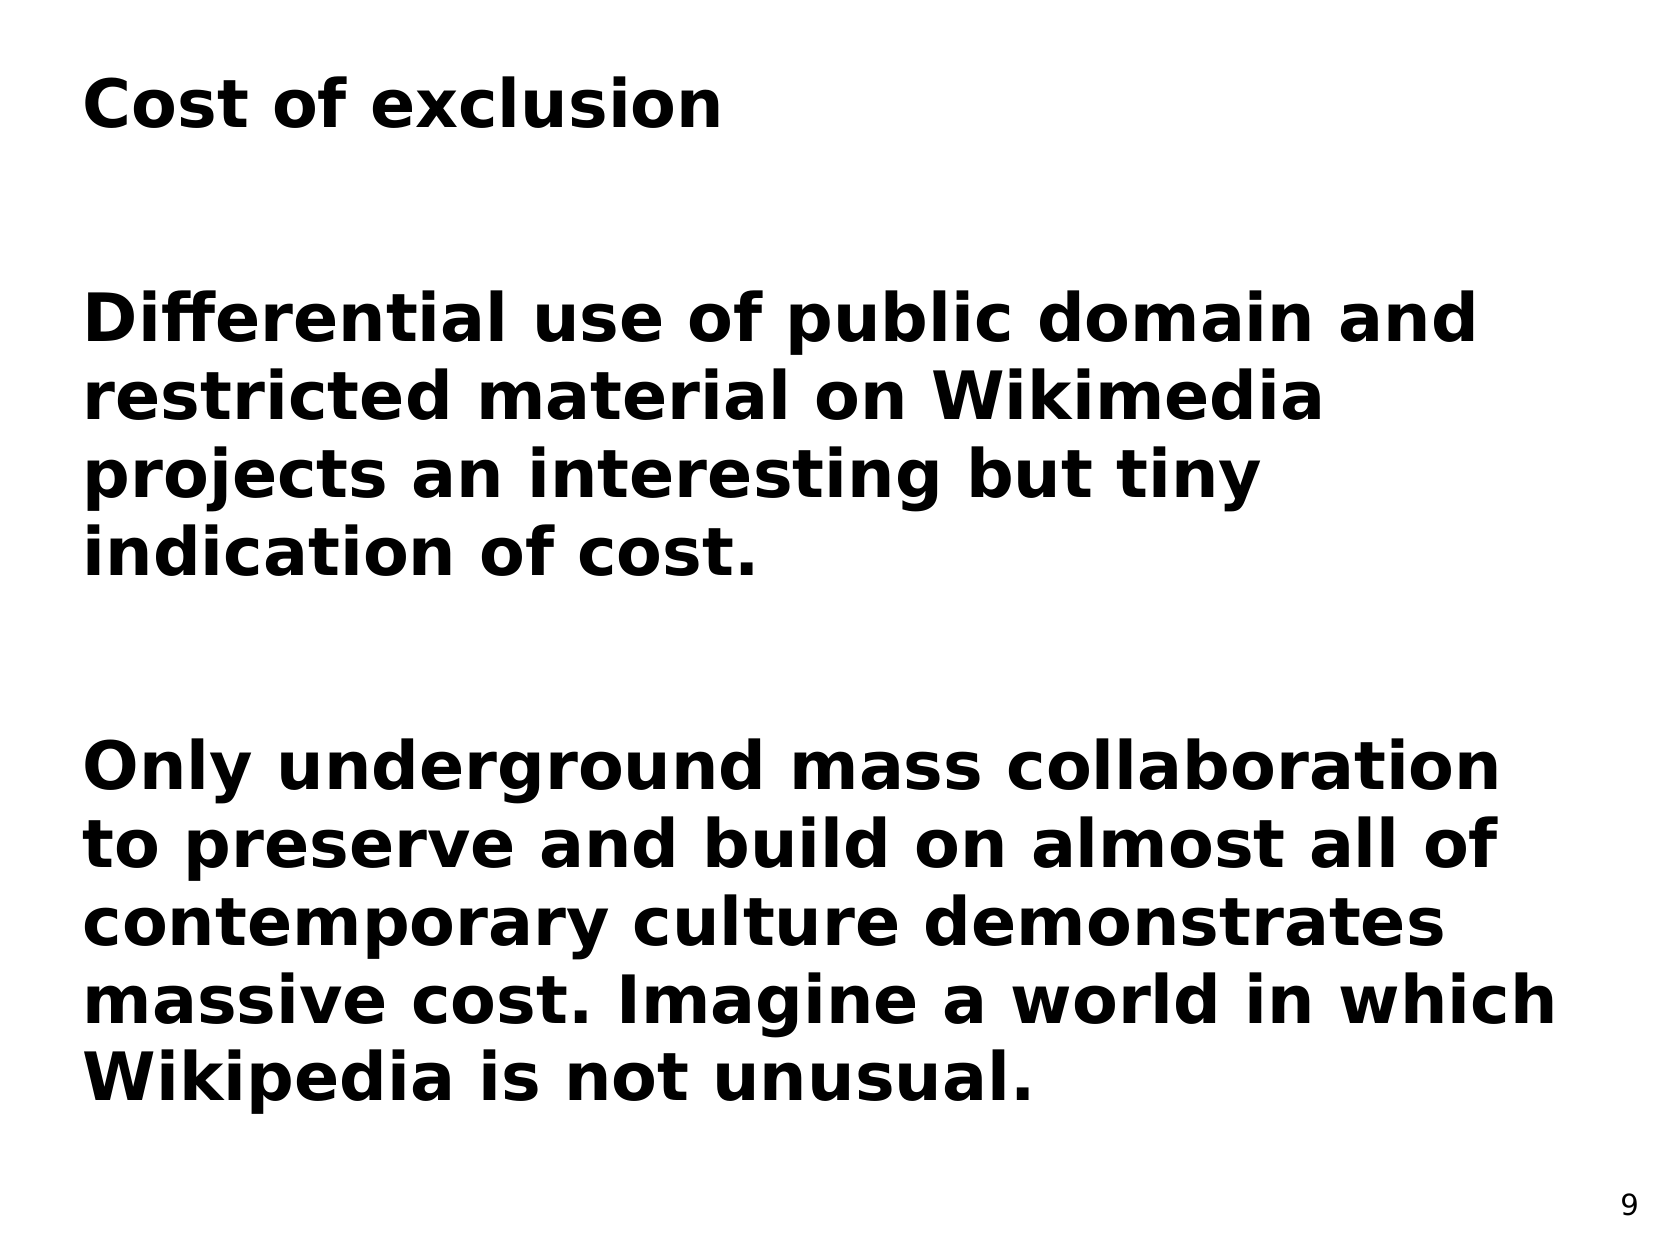

# Cost of exclusion
Differential use of public domain and restricted material on Wikimedia projects an interesting but tiny indication of cost.
Only underground mass collaboration to preserve and build on almost all of contemporary culture demonstrates massive cost. Imagine a world in which Wikipedia is not unusual.